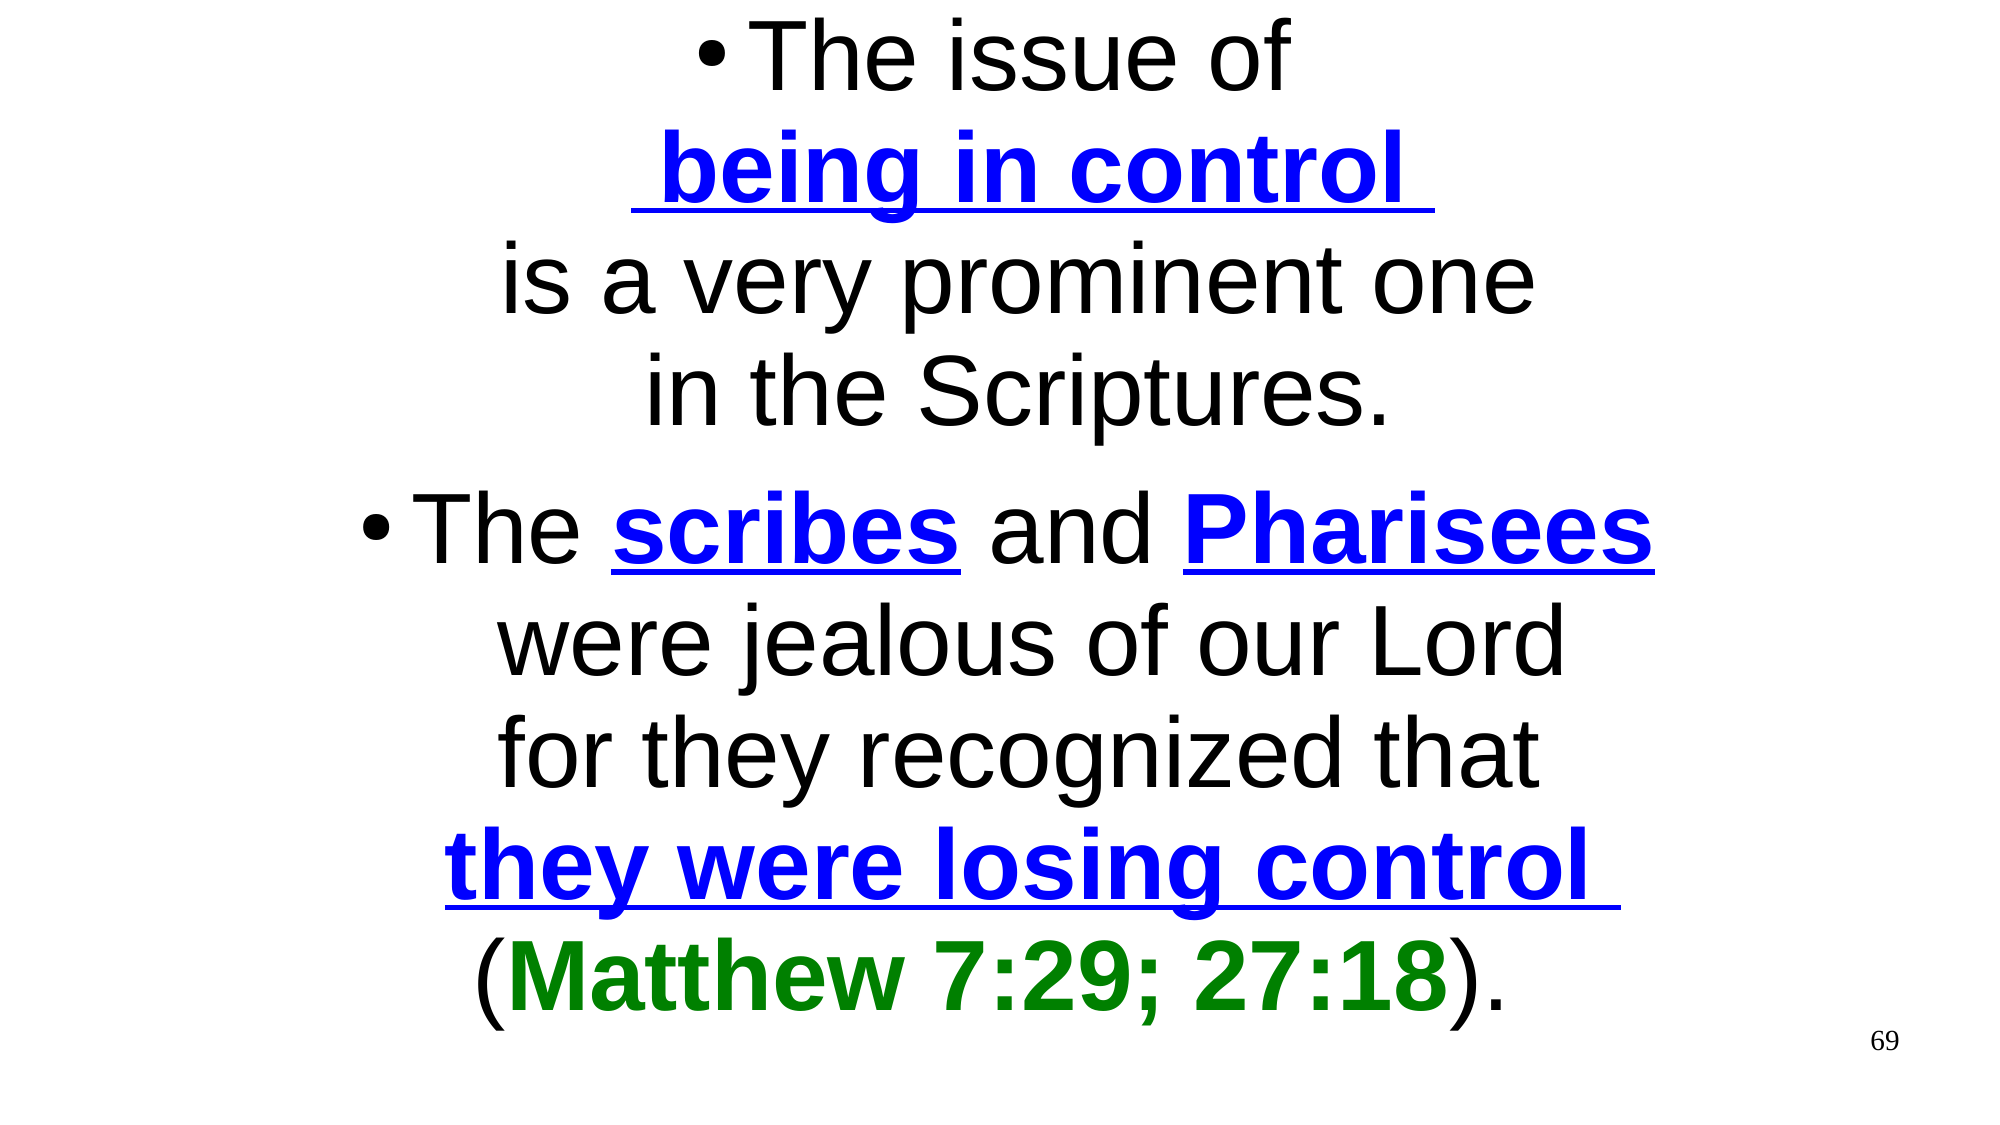

# The issue of being in control is a very prominent one in the Scriptures.
The scribes and Pharisees
 were jealous of our Lord
for they recognized that
they were losing control
(Matthew 7:29; 27:18).
69